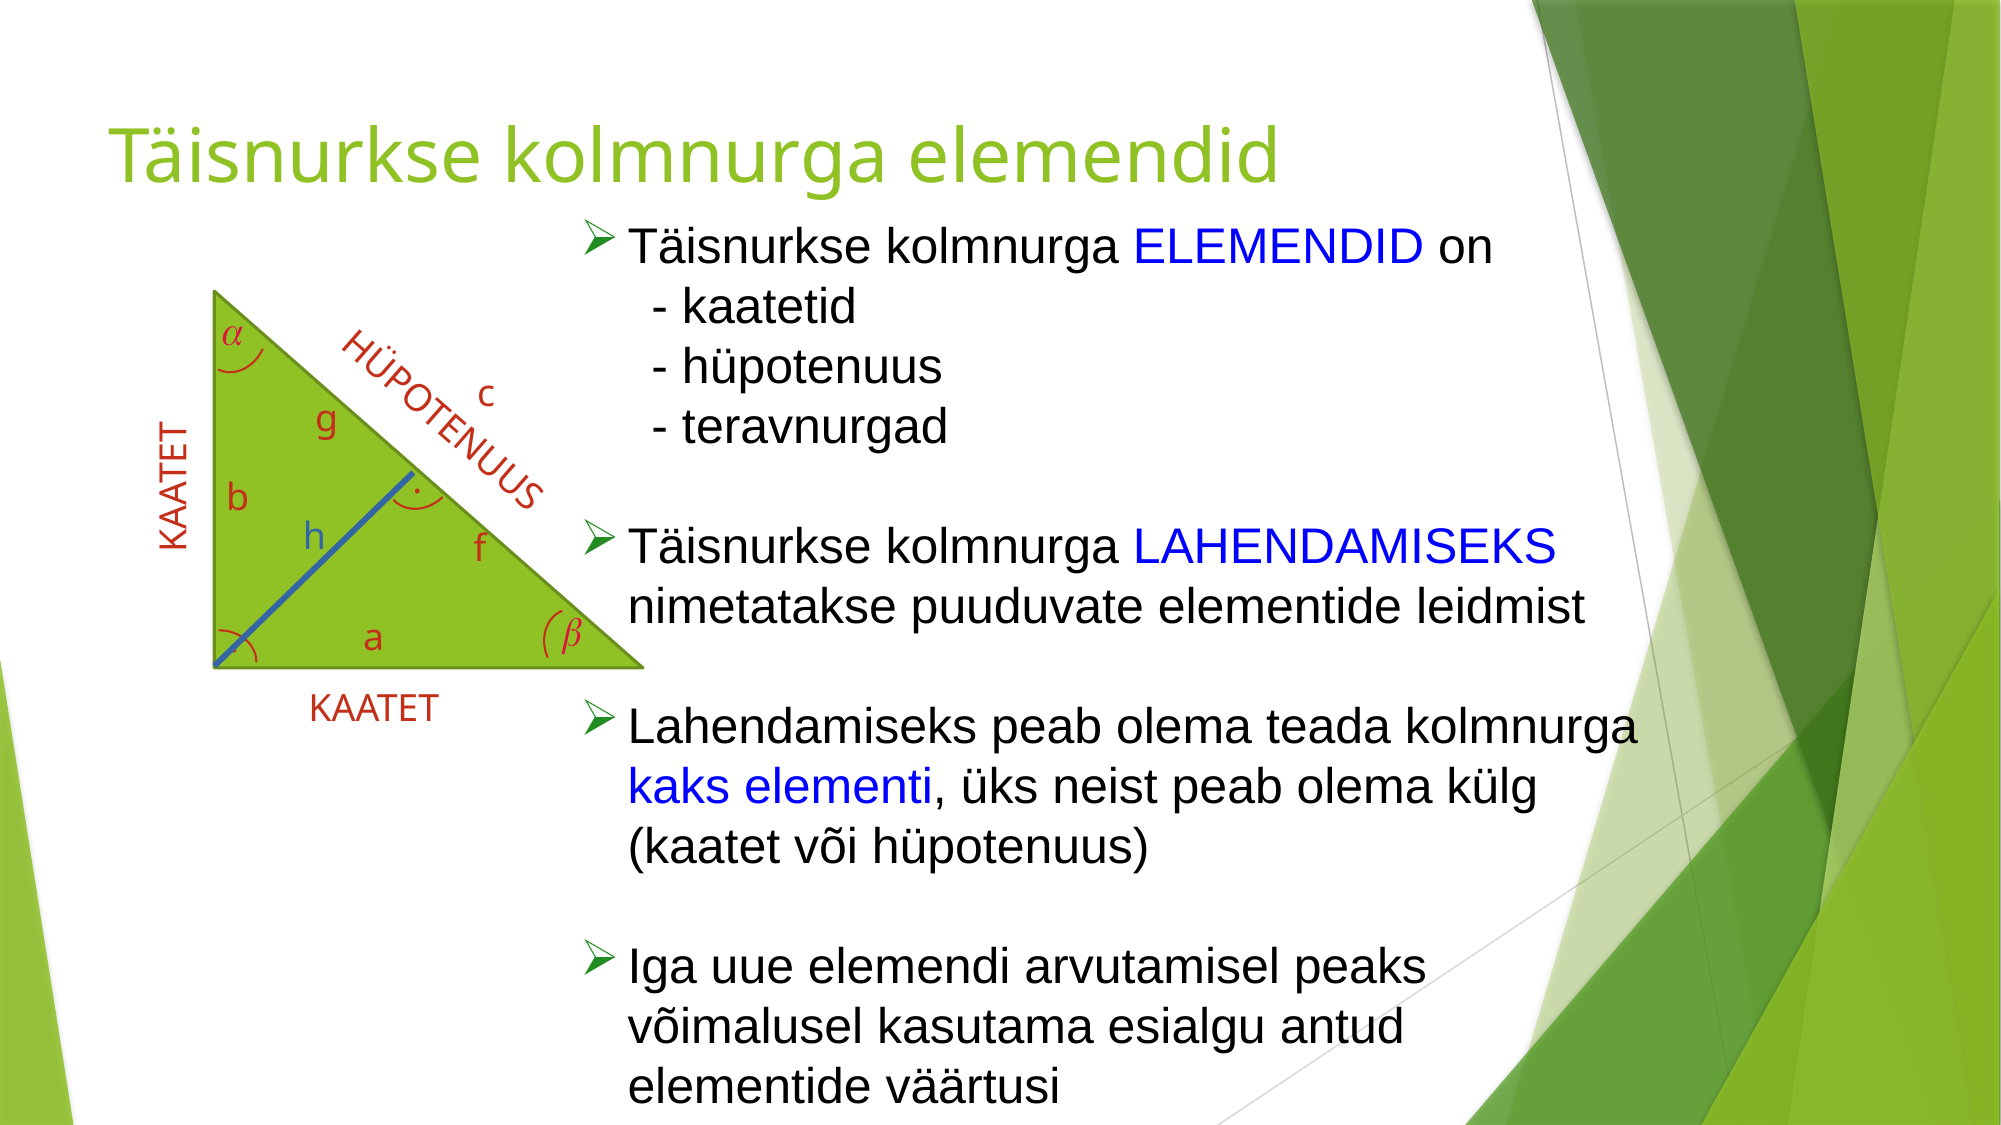

# Täisnurkse kolmnurga elemendid
Täisnurkse kolmnurga ELEMENDID on
- kaatetid
- hüpotenuus
- teravnurgad
Täisnurkse kolmnurga LAHENDAMISEKS
nimetatakse puuduvate elementide leidmist
Lahendamiseks peab olema teada kolmnurga
kaks elementi, üks neist peab olema külg
(kaatet või hüpotenuus)
Iga uue elemendi arvutamisel peaks
võimalusel kasutama esialgu antud
elementide väärtusi
c
g
HÜPOTENUUS
.
KAATET
b
h
f
a
.
KAATET